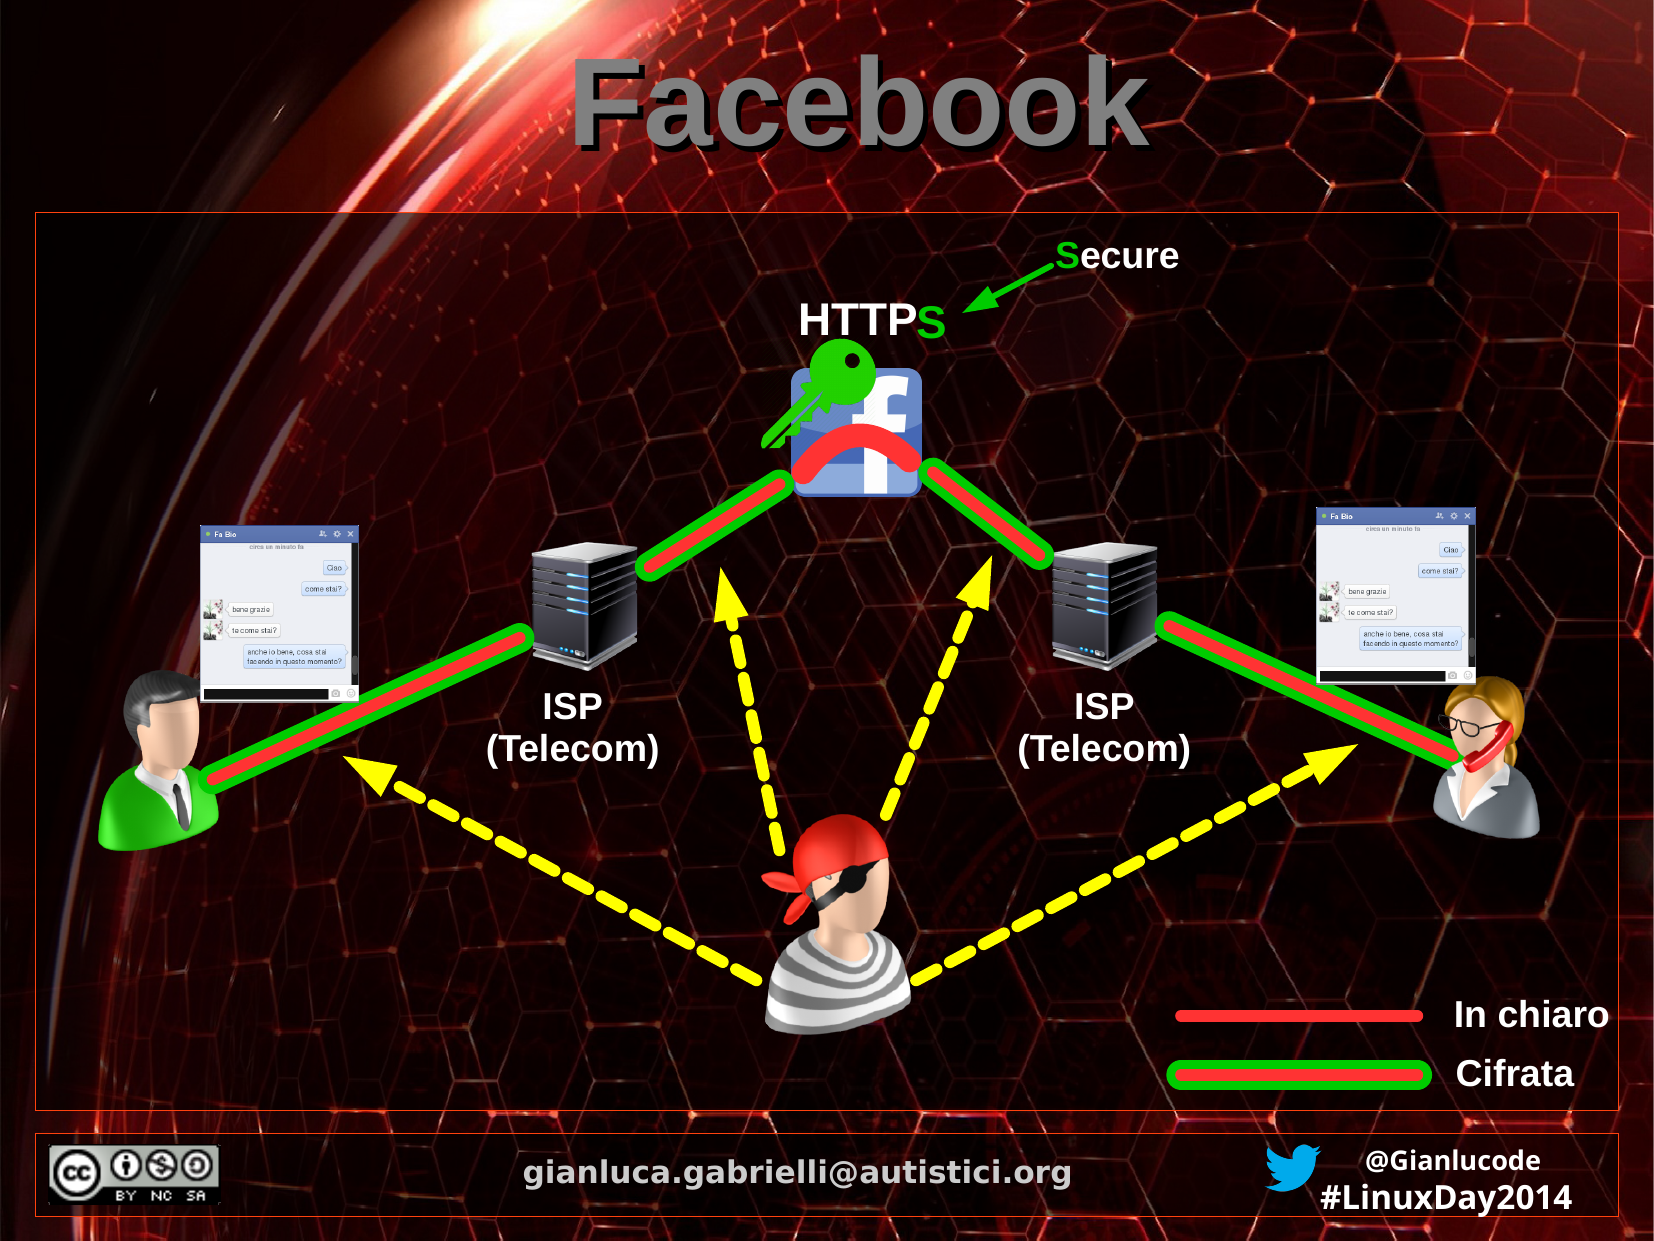

Facebook
Secure
HTTP
S
ISP
(Telecom)
ISP
(Telecom)
In chiaro
Cifrata
@Gianlucode
gianluca.gabrielli@autistici.org
#LinuxDay2014